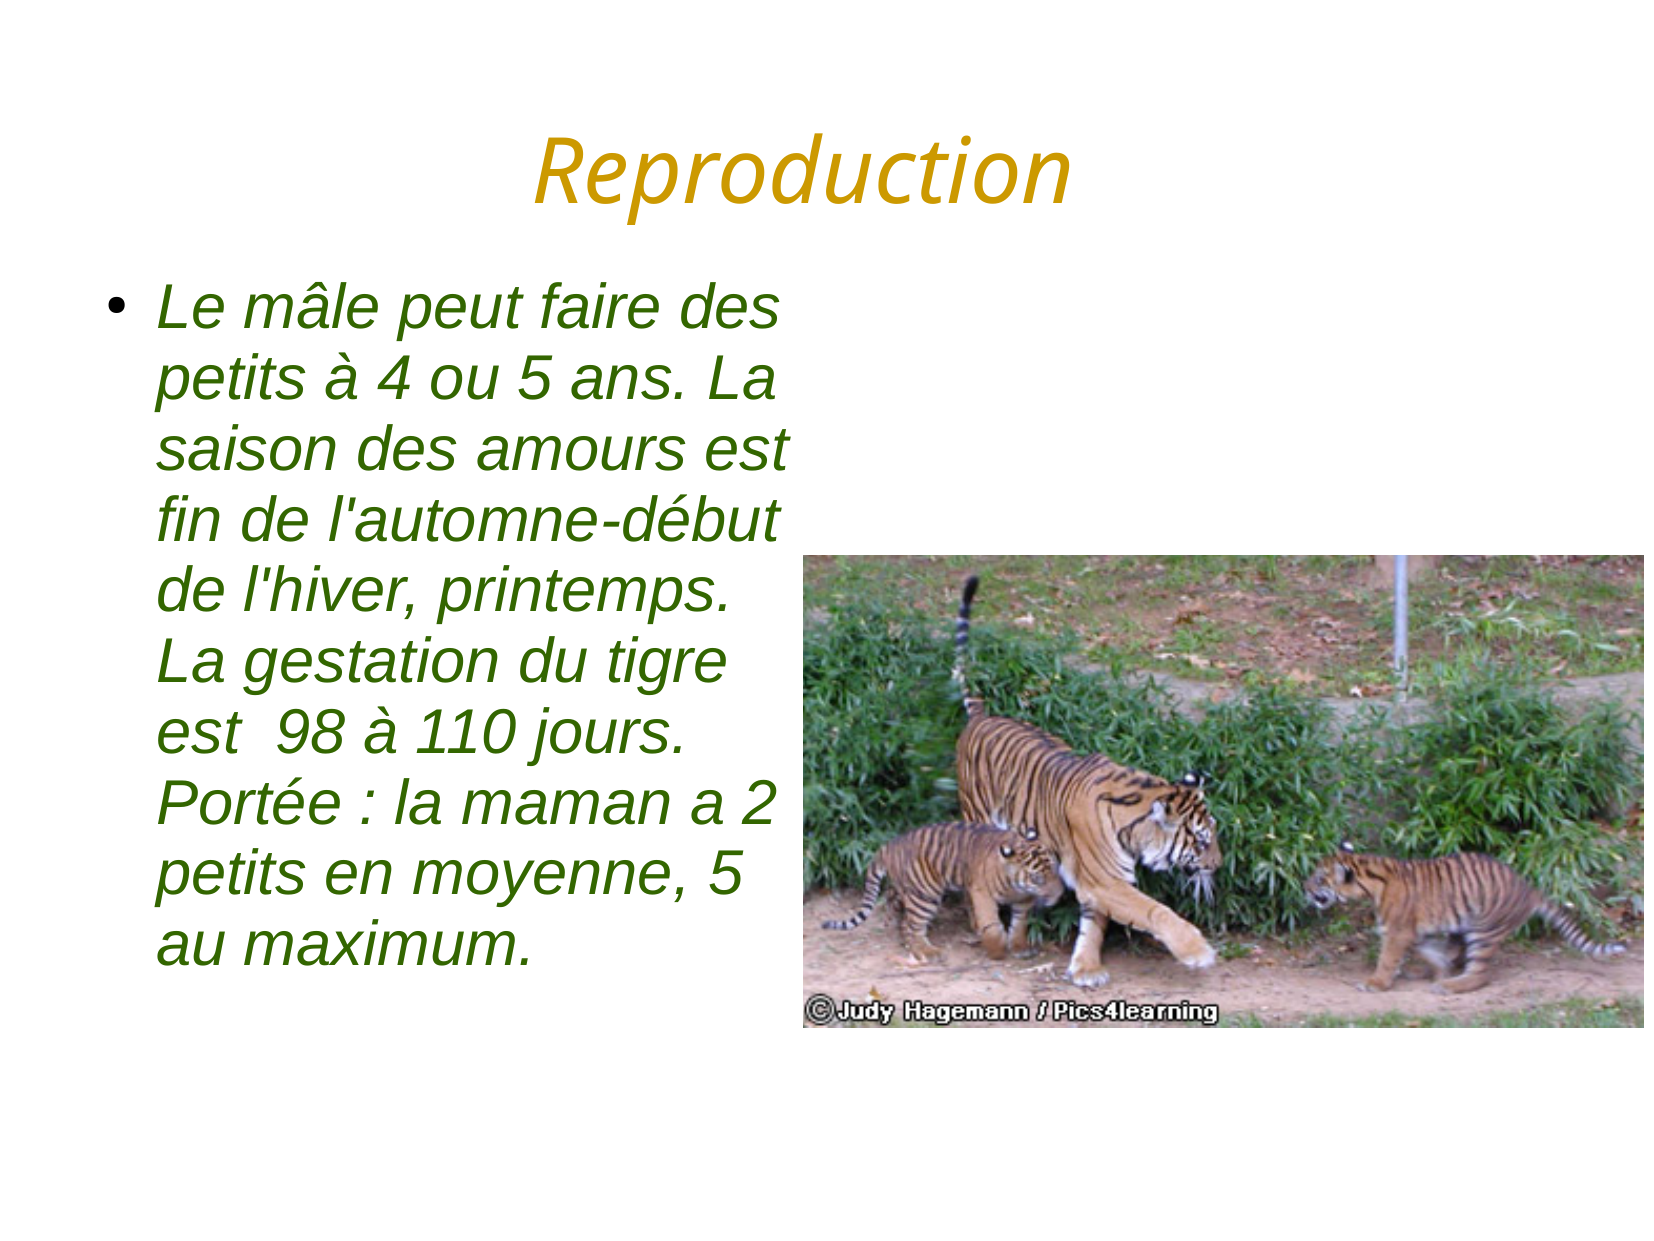

# Reproduction
Le mâle peut faire des petits à 4 ou 5 ans. La saison des amours est fin de l'automne-début de l'hiver, printemps. La gestation du tigre est 98 à 110 jours. Portée : la maman a 2 petits en moyenne, 5 au maximum.